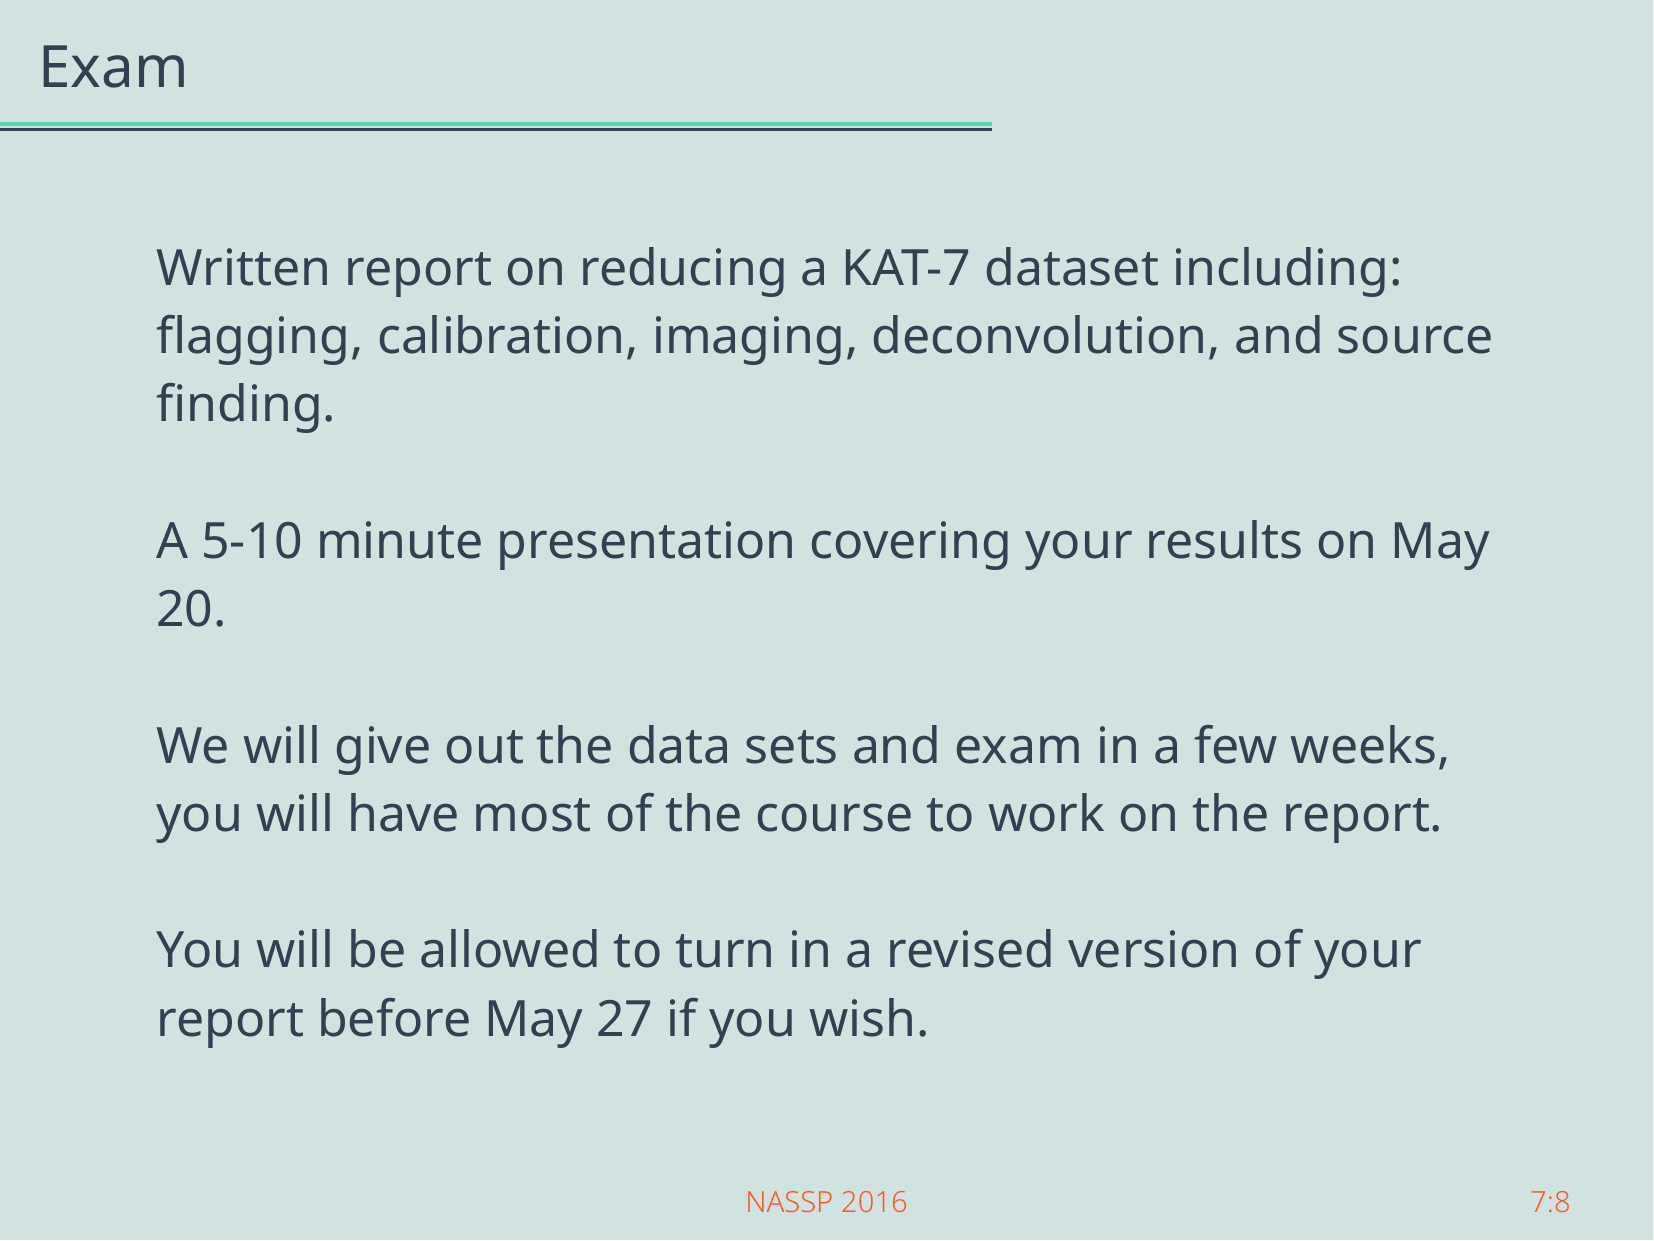

Exam
Written report on reducing a KAT-7 dataset including: flagging, calibration, imaging, deconvolution, and source finding.
A 5-10 minute presentation covering your results on May 20.
We will give out the data sets and exam in a few weeks, you will have most of the course to work on the report.
You will be allowed to turn in a revised version of your report before May 27 if you wish.
NASSP 2016
7